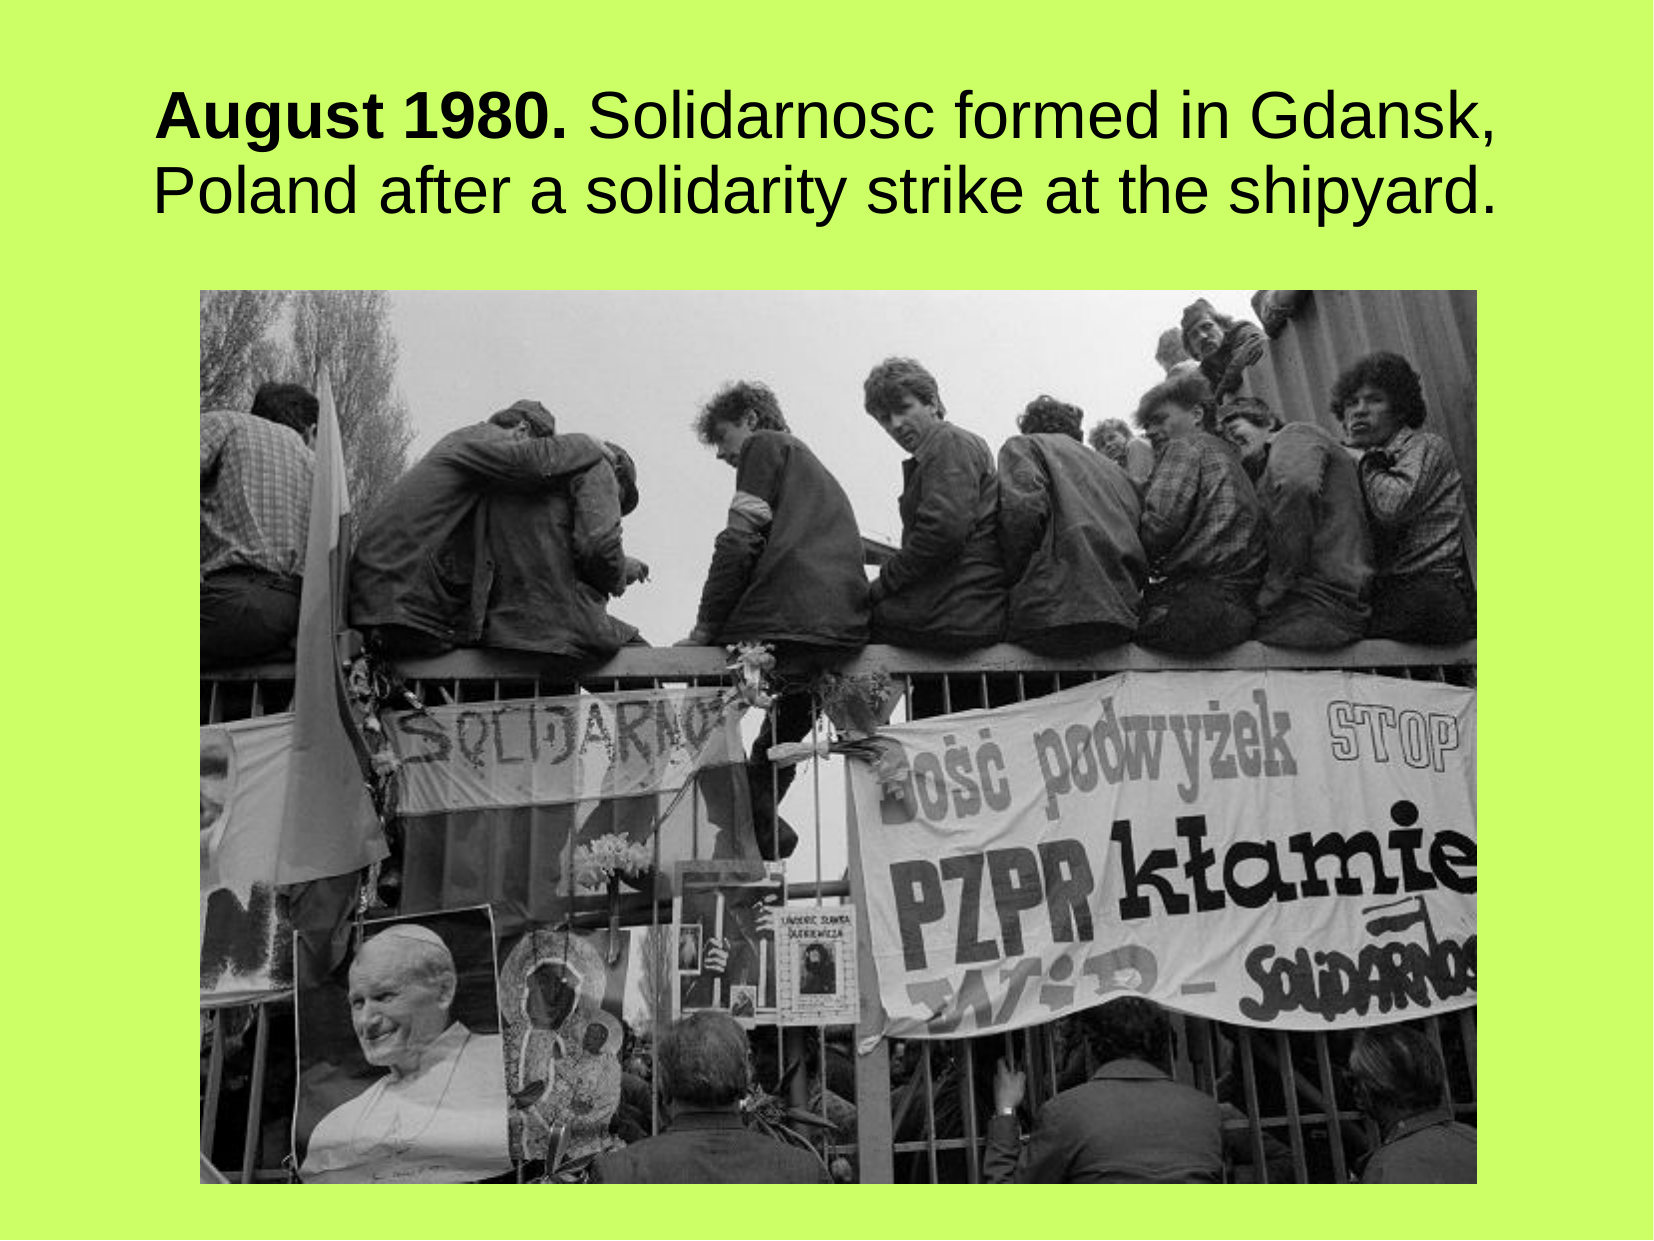

# August 1980. Solidarnosc formed in Gdansk, Poland after a solidarity strike at the shipyard.